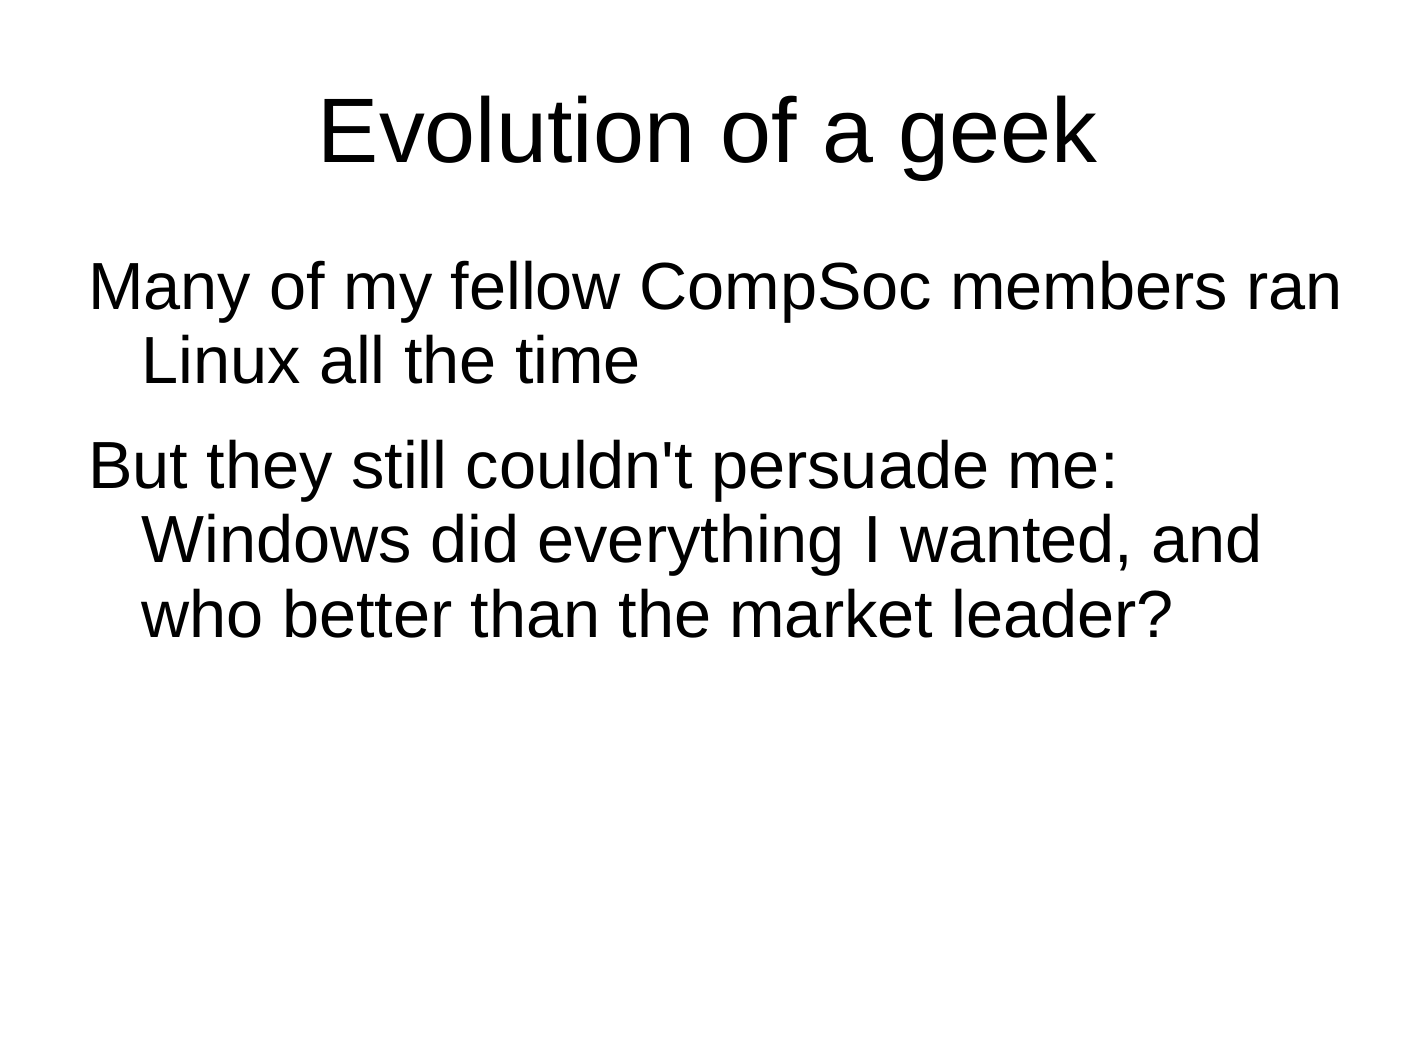

# Evolution of a geek
Many of my fellow CompSoc members ran Linux all the time
But they still couldn't persuade me: Windows did everything I wanted, and who better than the market leader?